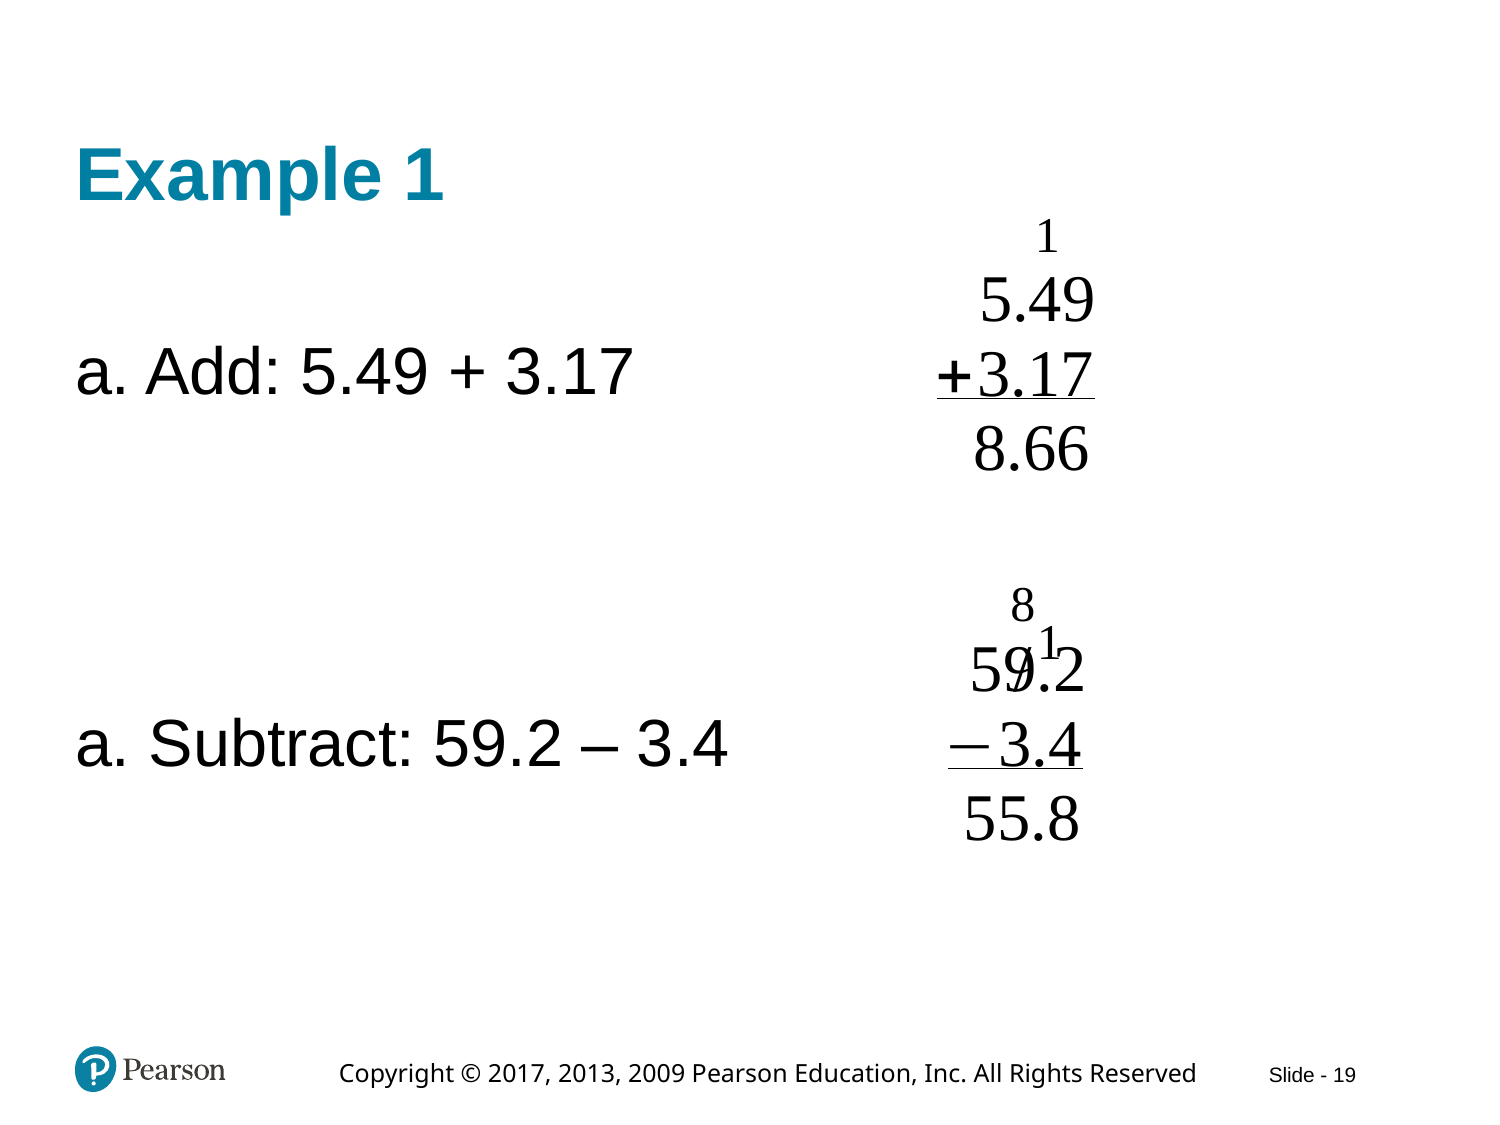

# Example 1
a. Add: 5.49 + 3.17
a. Subtract: 59.2 – 3.4